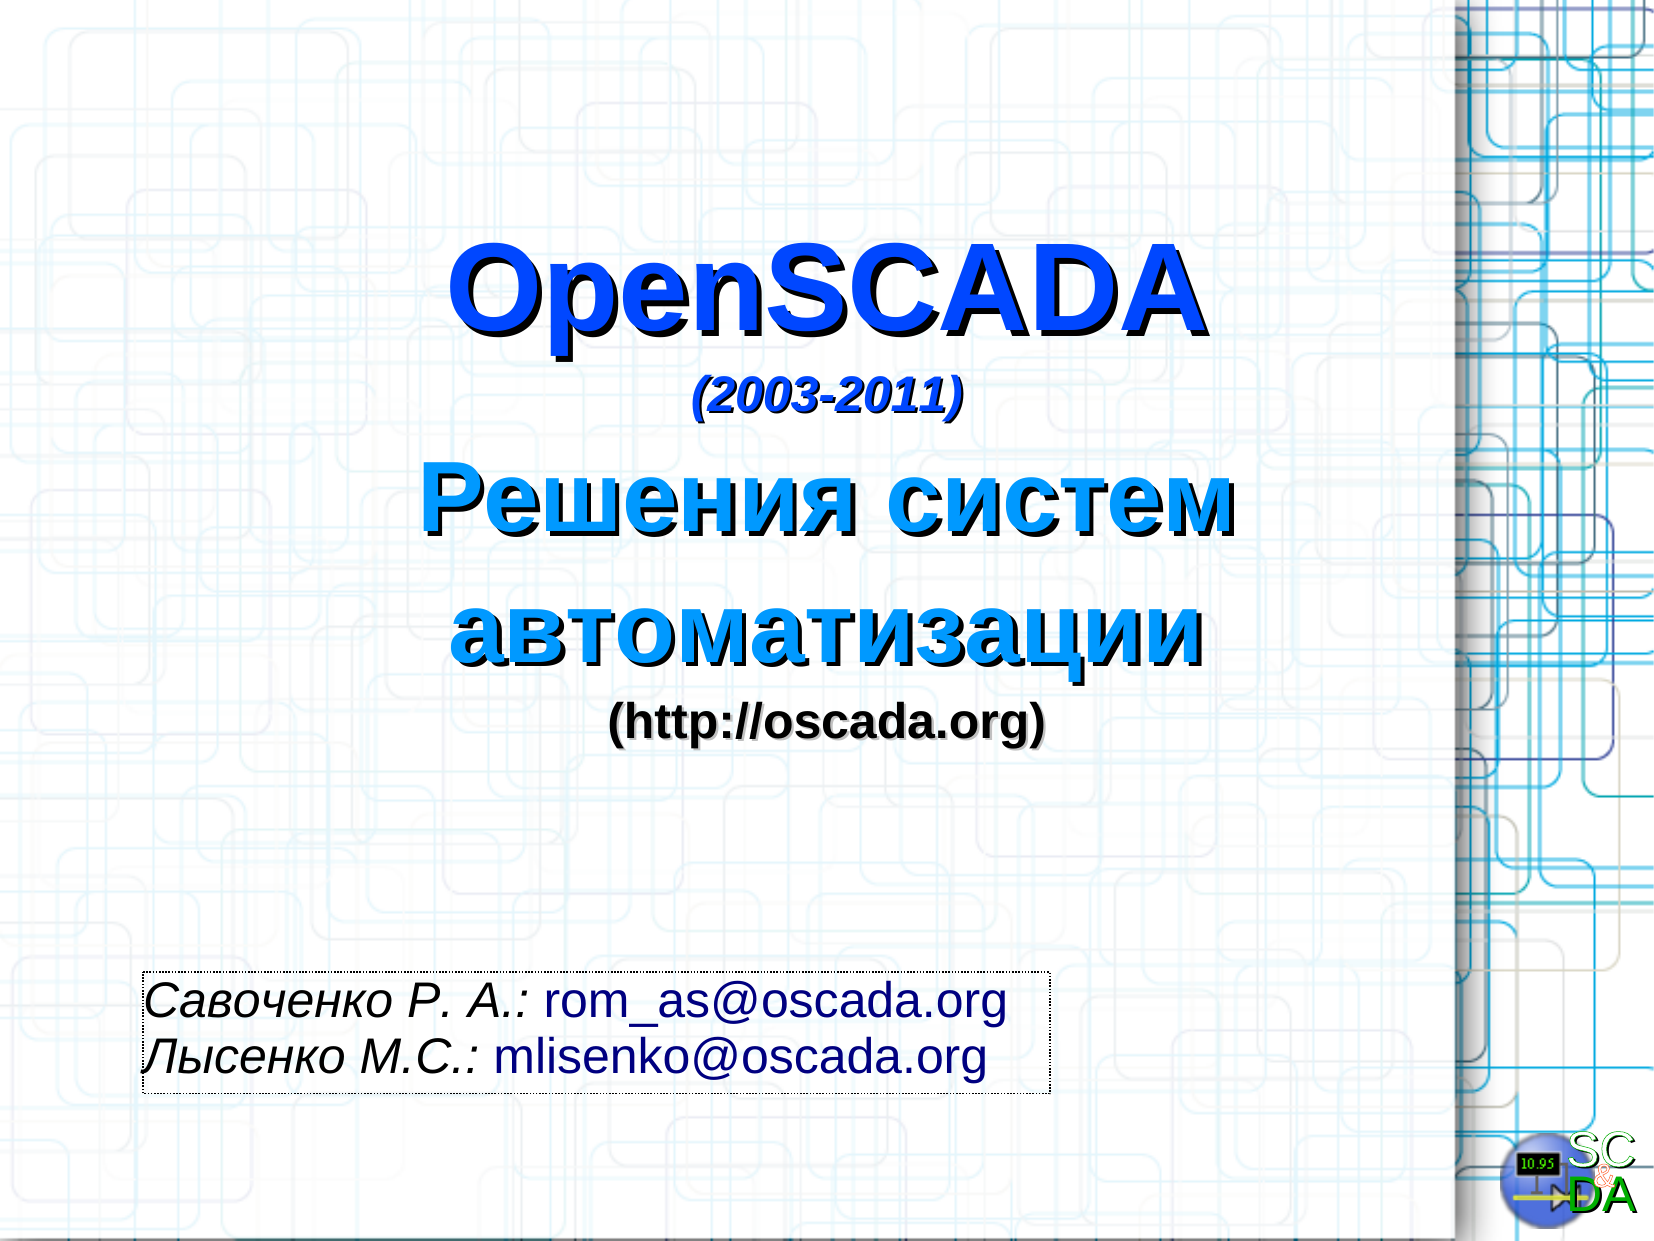

# OpenSCADA (2003-2011) Решения систем автоматизации (http://oscada.org)
Савоченко Р. А.: rom_as@oscada.org
Лысенко М.С.: mlisenko@oscada.org